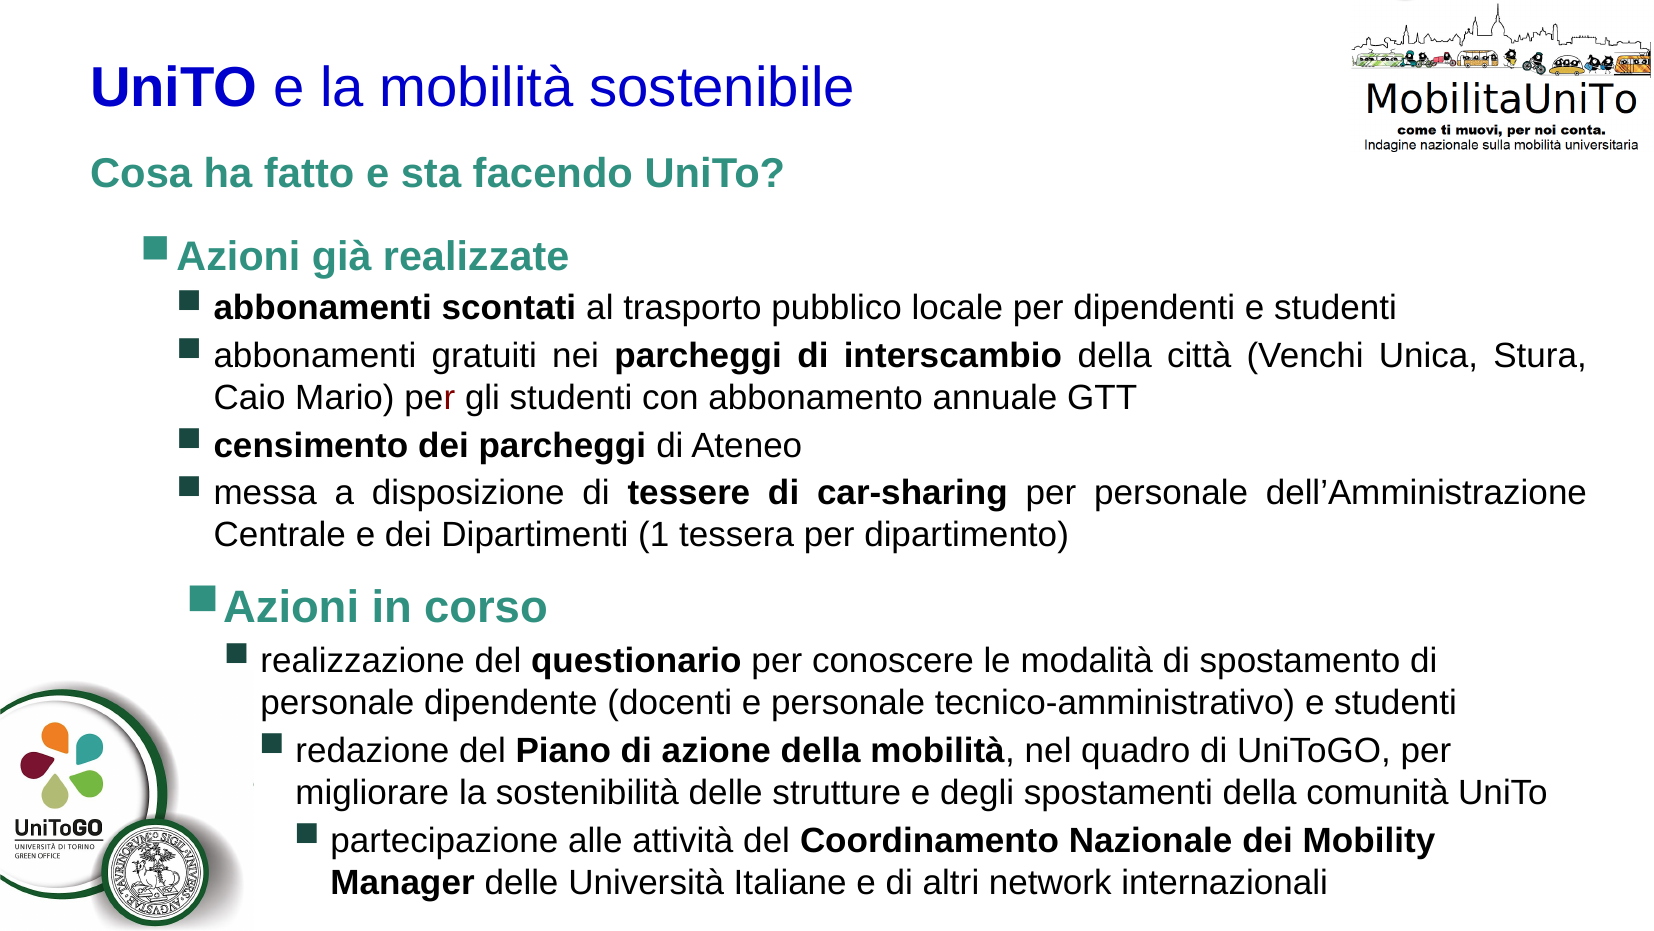

UniTO e la mobilità sostenibile
Cosa ha fatto e sta facendo UniTo?
# Azioni già realizzate
abbonamenti scontati al trasporto pubblico locale per dipendenti e studenti
abbonamenti gratuiti nei parcheggi di interscambio della città (Venchi Unica, Stura, Caio Mario) per gli studenti con abbonamento annuale GTT
censimento dei parcheggi di Ateneo
messa a disposizione di tessere di car-sharing per personale dell’Amministrazione Centrale e dei Dipartimenti (1 tessera per dipartimento)
Azioni in corso
realizzazione del questionario per conoscere le modalità di spostamento di personale dipendente (docenti e personale tecnico-amministrativo) e studenti
redazione del Piano di azione della mobilità, nel quadro di UniToGO, per migliorare la sostenibilità delle strutture e degli spostamenti della comunità UniTo
partecipazione alle attività del Coordinamento Nazionale dei Mobility Manager delle Università Italiane e di altri network internazionali